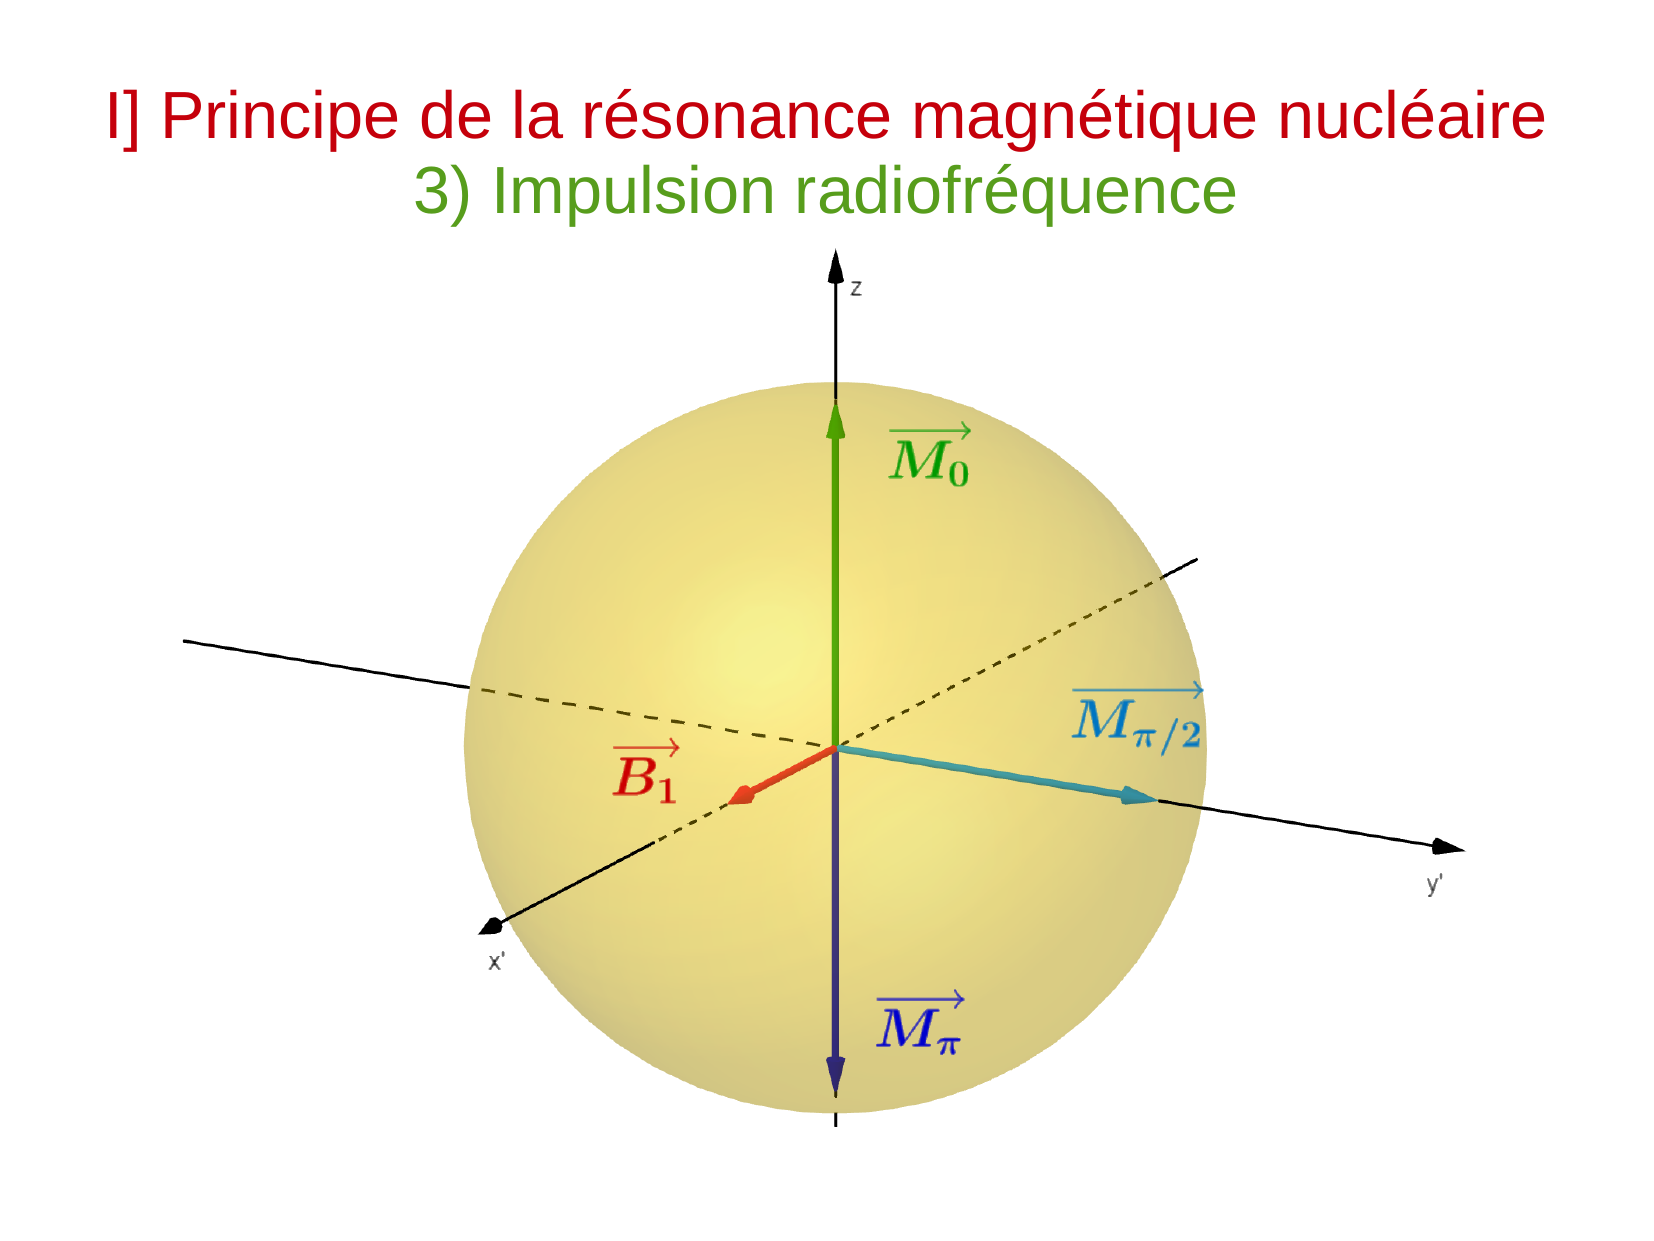

# I] Principe de la résonance magnétique nucléaire 3) Impulsion radiofréquence